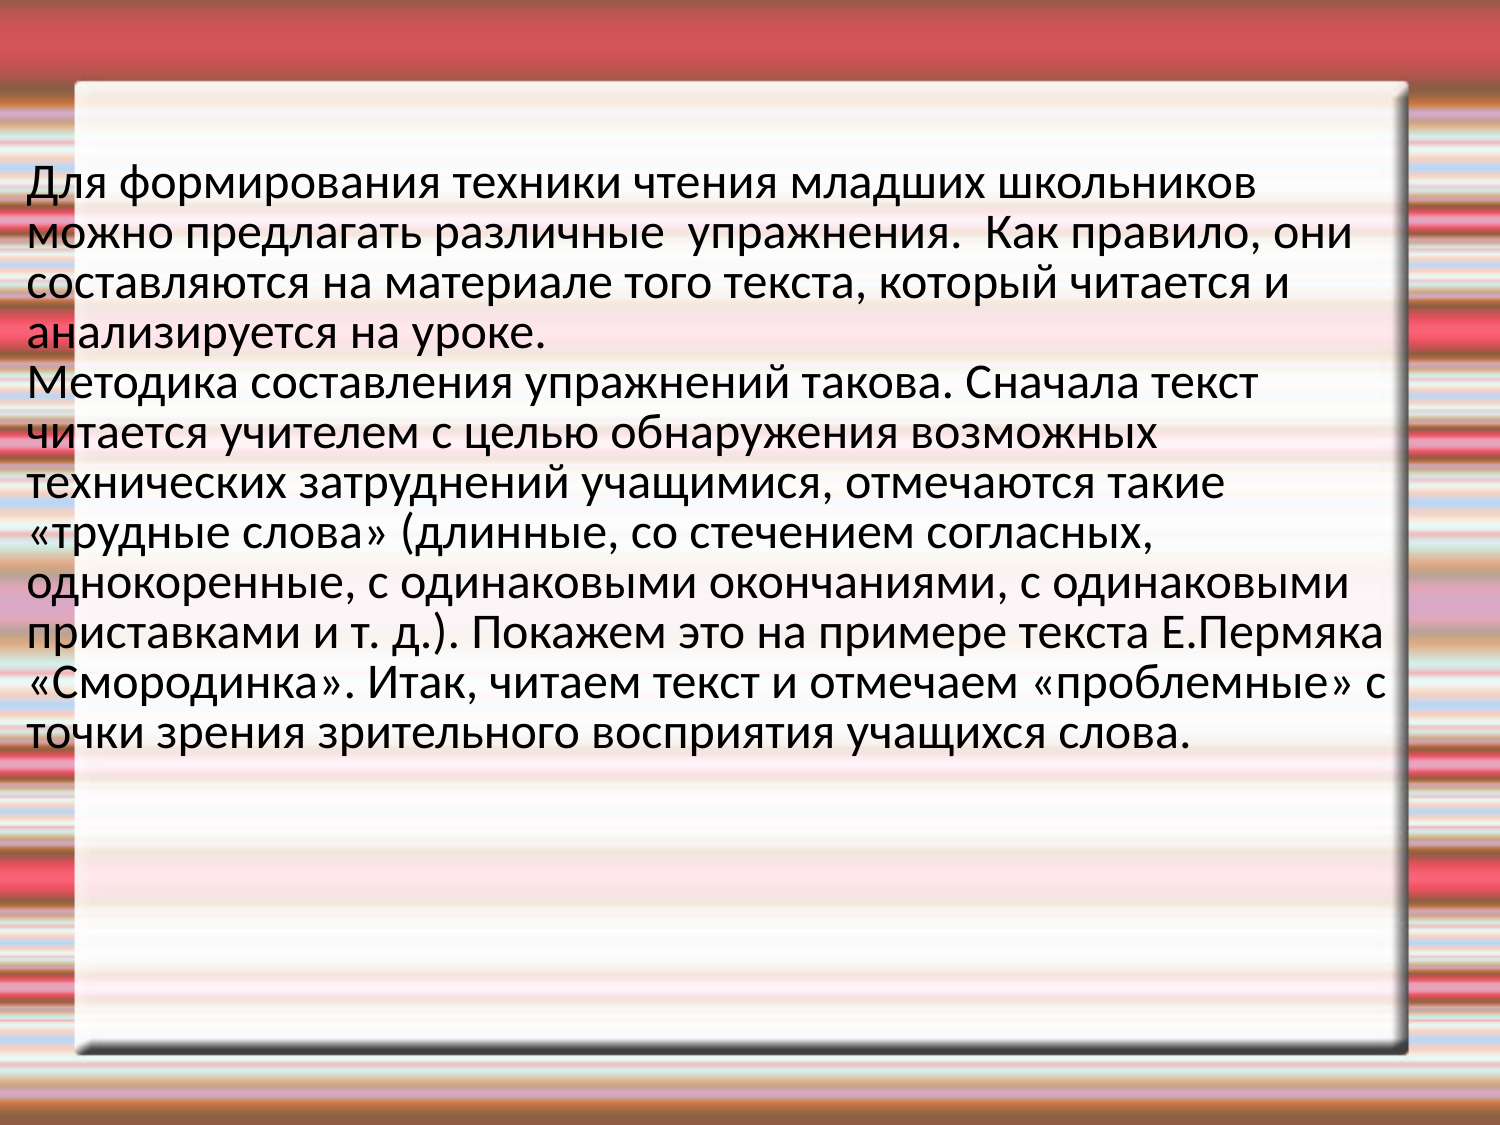

Для формирования техники чтения младших школьников можно предлагать различные упражнения. Как правило, они составляются на материале того текста, который читается и анализируется на уроке.
Методика составления упражнений такова. Сначала текст читается учителем с целью обнаружения возможных технических затруднений учащимися, отмечаются такие «трудные слова» (длинные, со стечением согласных, однокоренные, с одинаковыми окончаниями, с одинаковыми приставками и т. д.). Покажем это на примере текста Е.Пермяка «Смородинка». Итак, читаем текст и отмечаем «проблемные» с точки зрения зрительного восприятия учащихся слова.